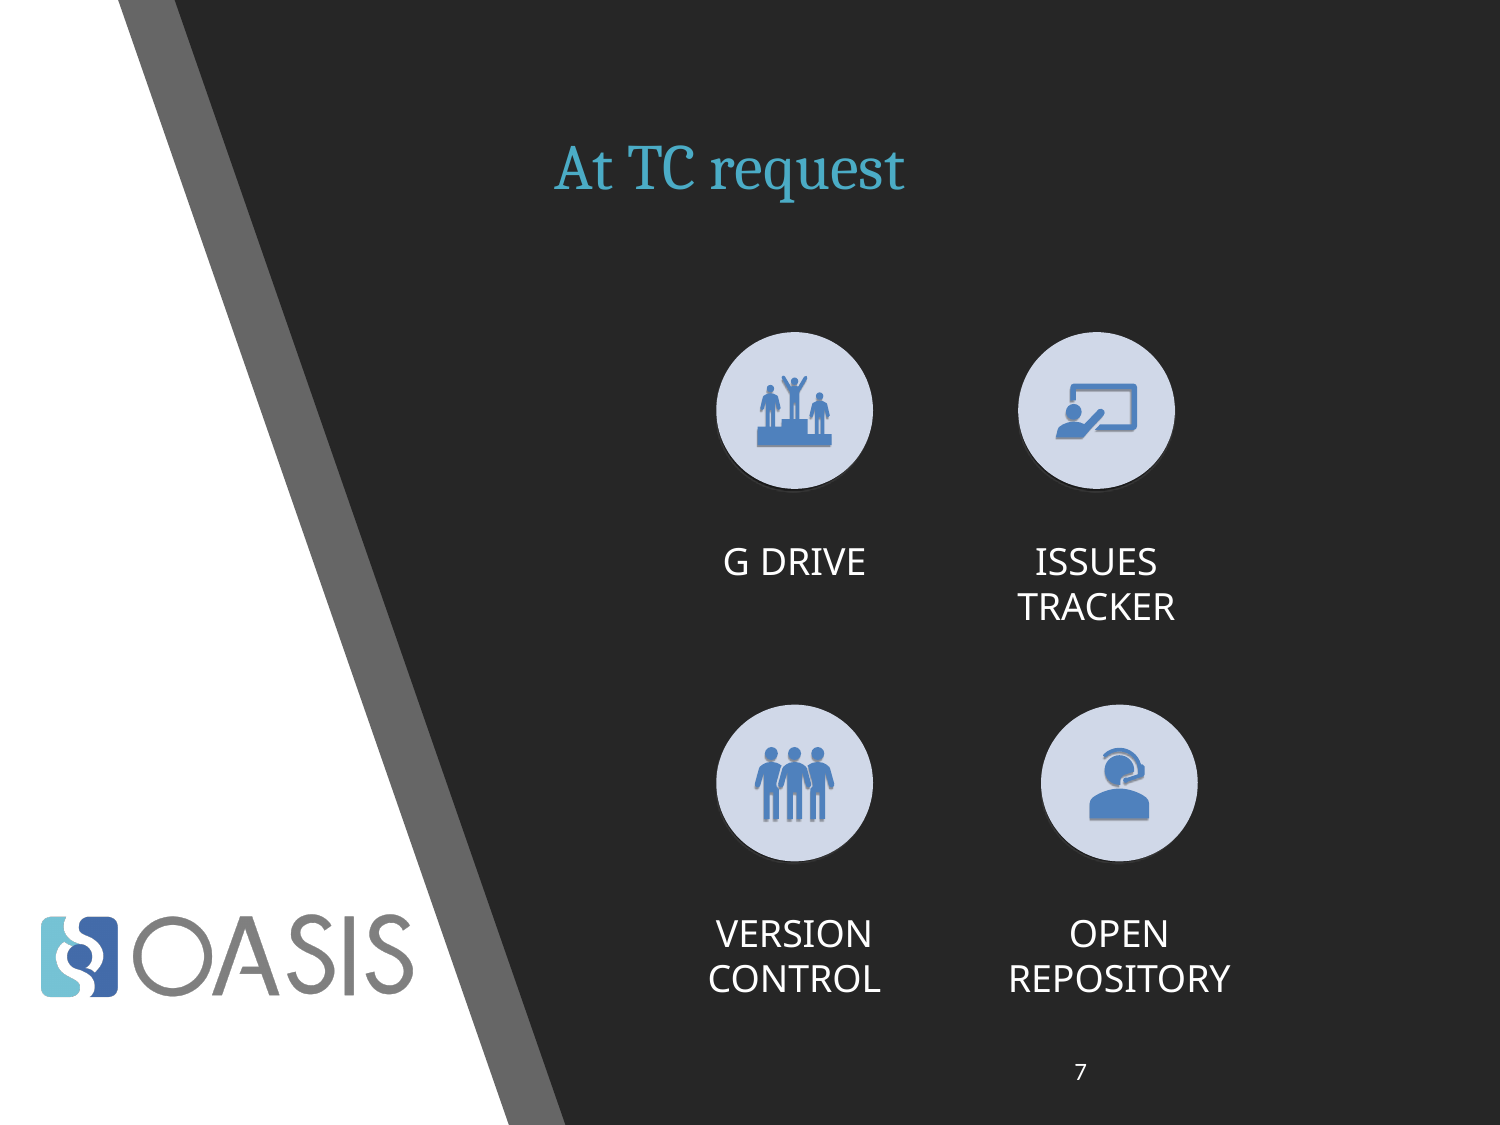

# At TC request
G Drive
Issues Tracker
Version Control
Open Repository